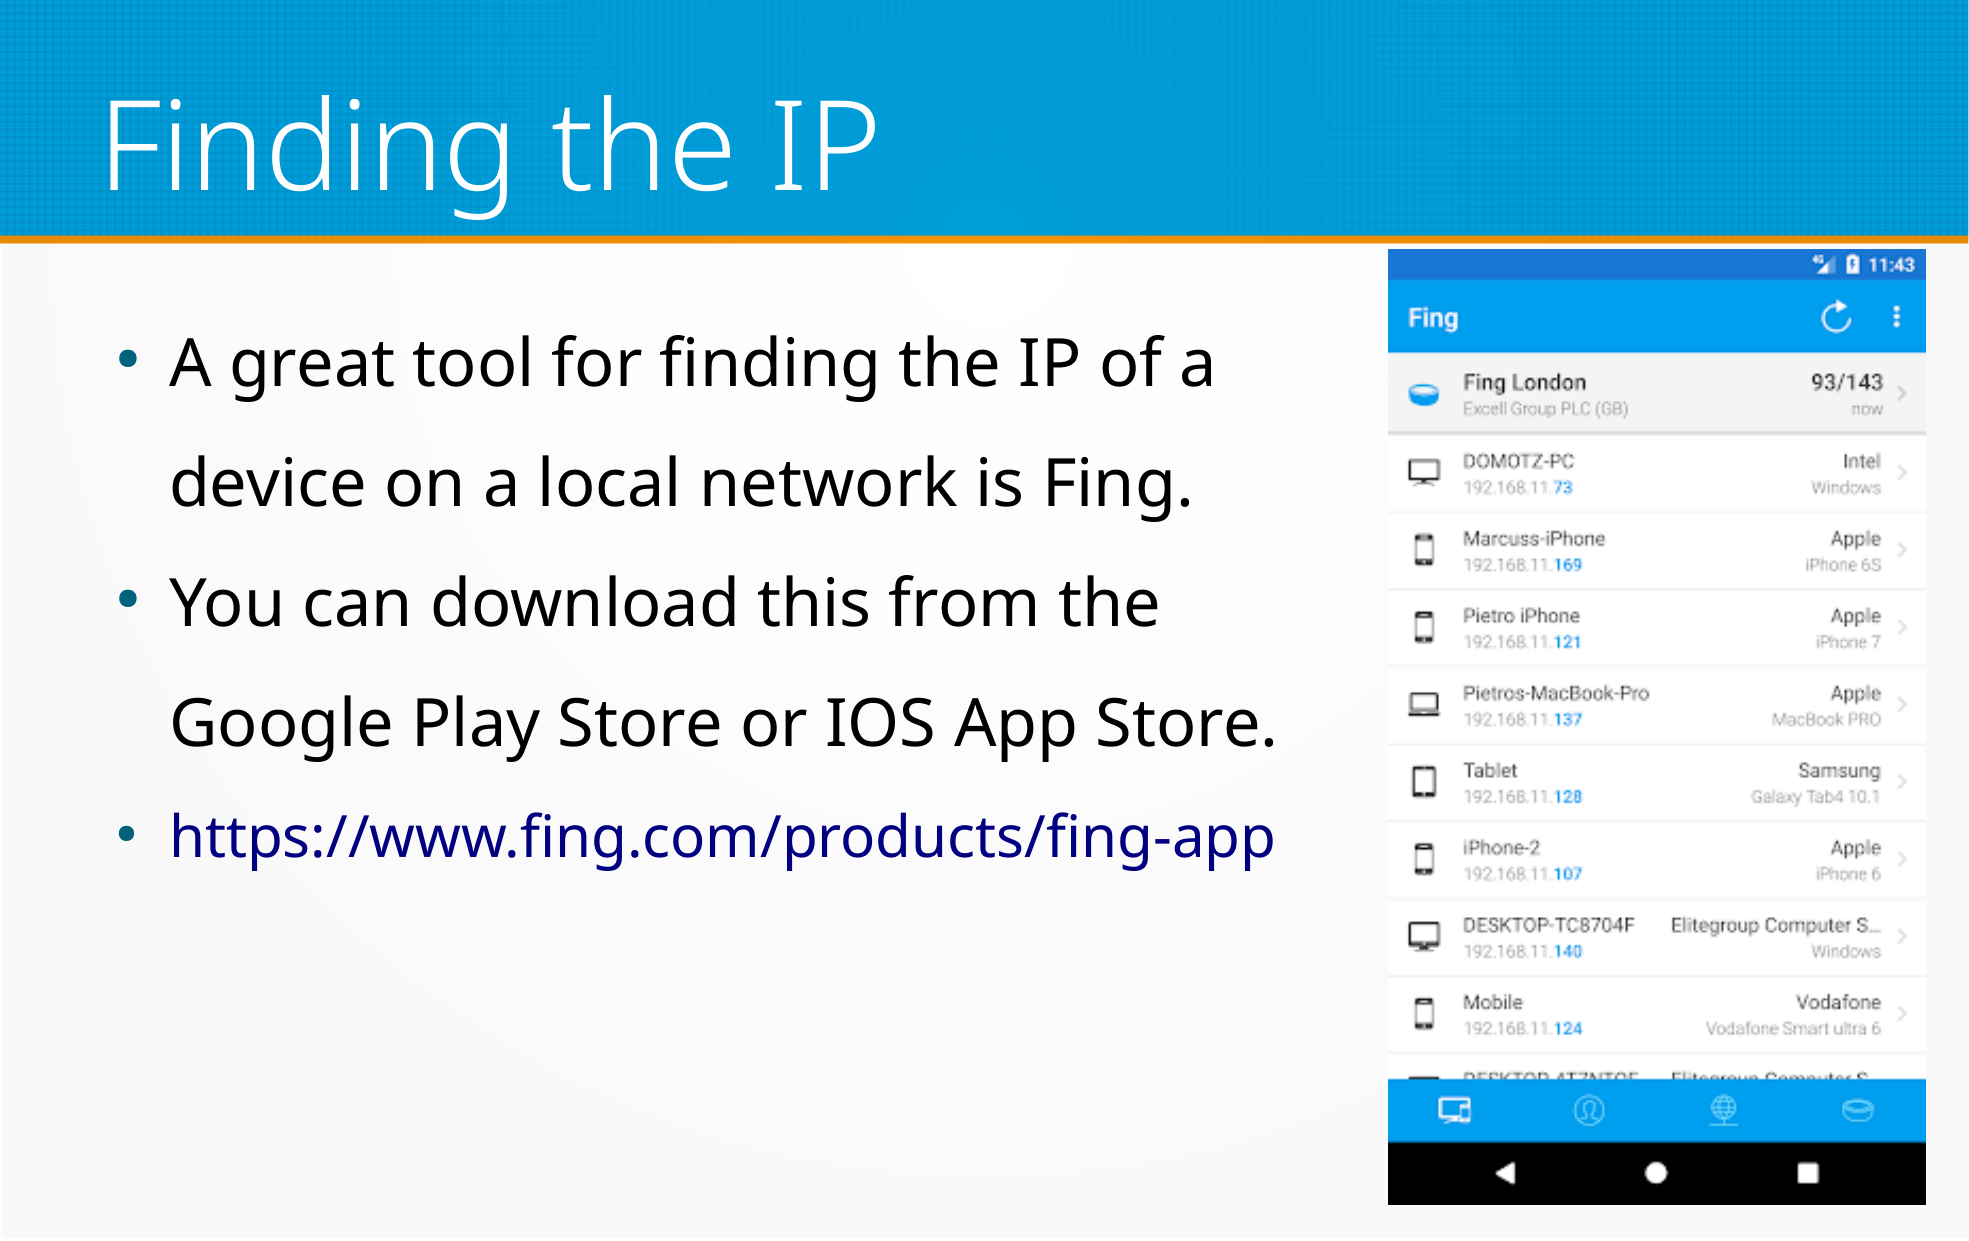

# Finding the IP
A great tool for finding the IP of a
device on a local network is Fing.
You can download this from the
Google Play Store or IOS App Store.
https://www.fing.com/products/fing-app